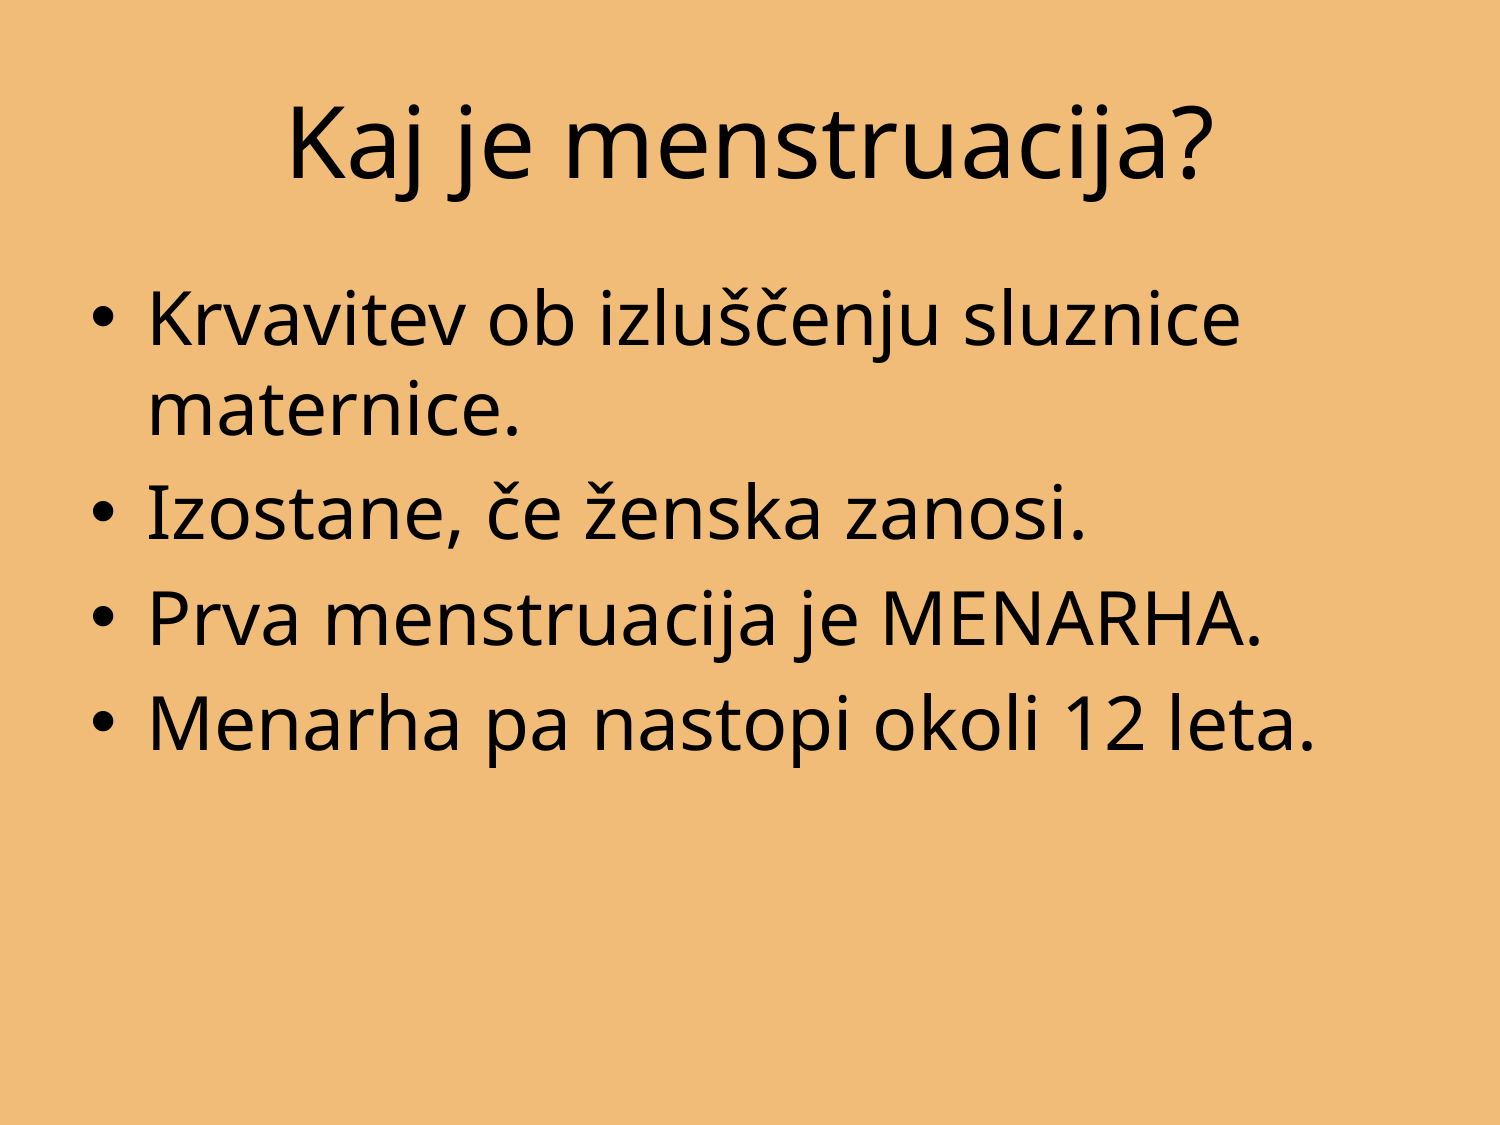

# Kaj je menstruacija?
Krvavitev ob izluščenju sluznice maternice.
Izostane, če ženska zanosi.
Prva menstruacija je MENARHA.
Menarha pa nastopi okoli 12 leta.